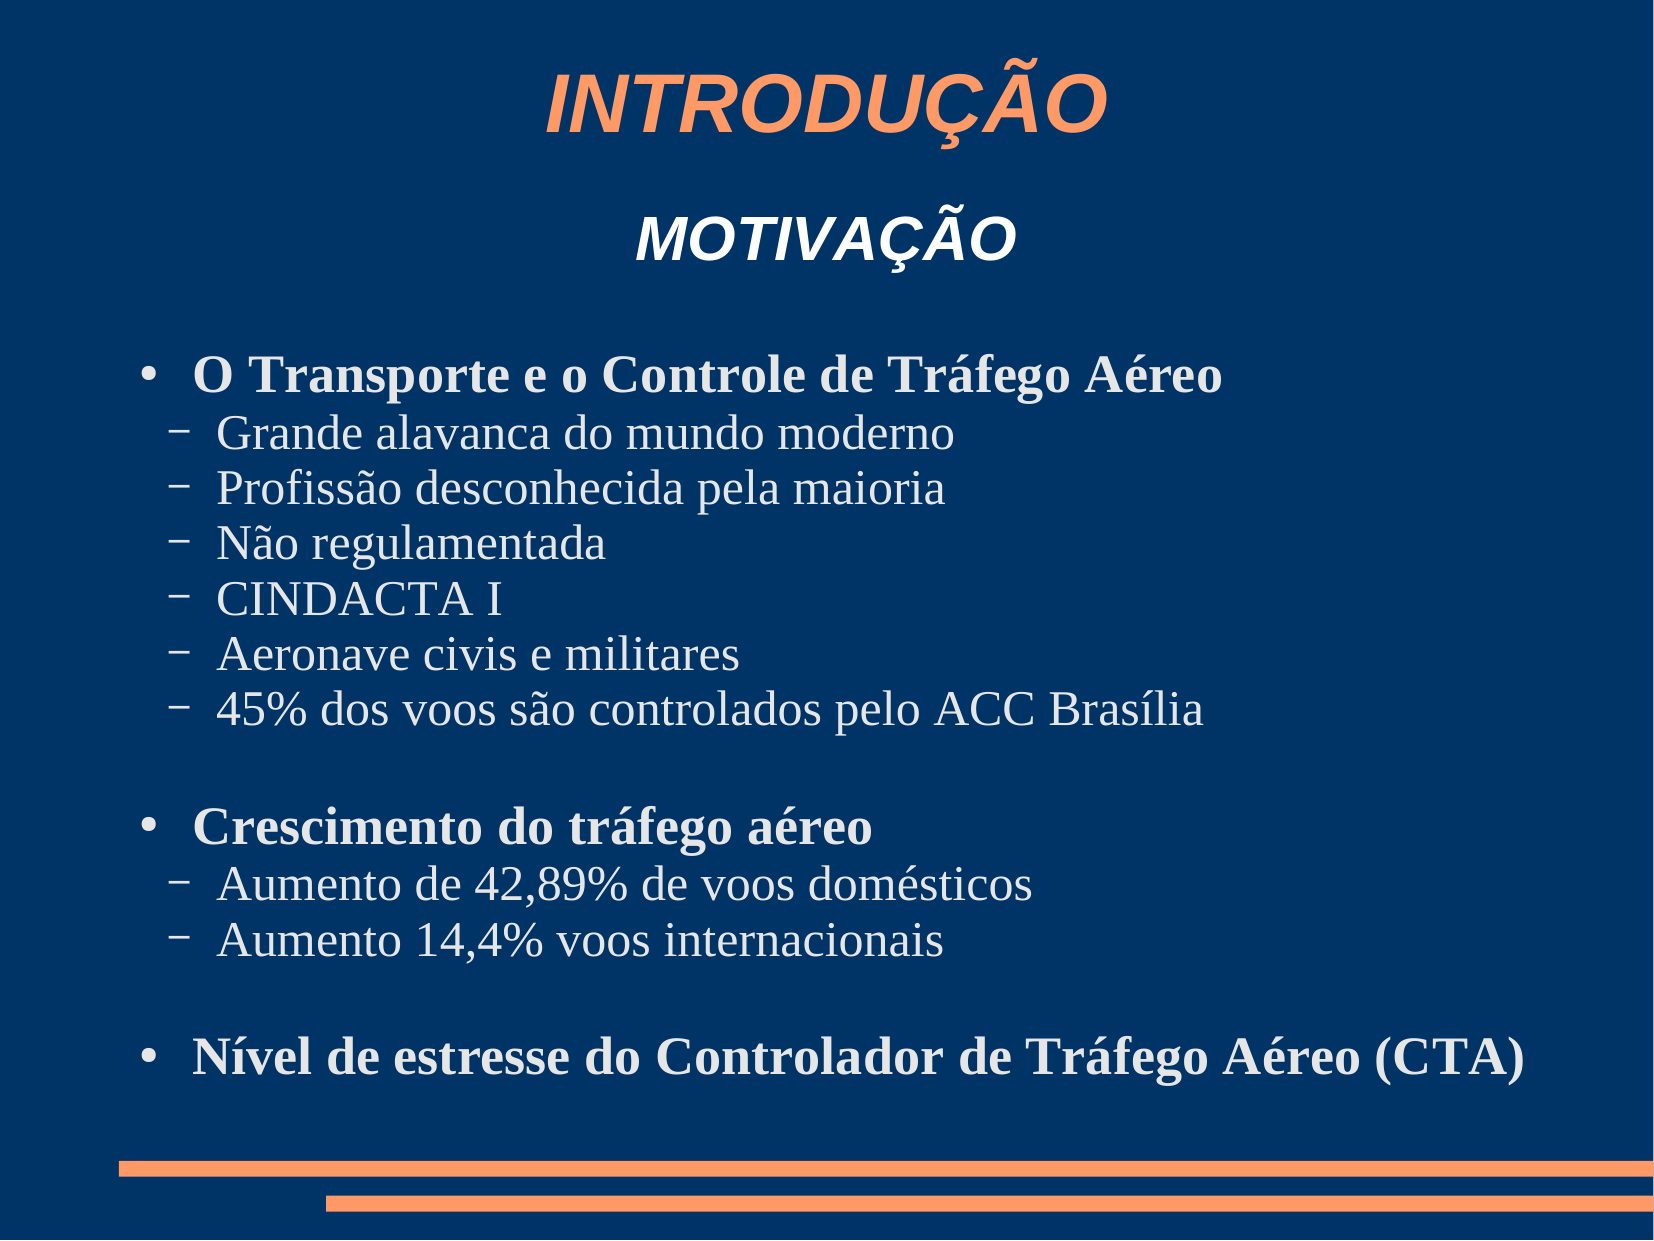

# INTRODUÇÃO
MOTIVAÇÃO
O Transporte e o Controle de Tráfego Aéreo
Grande alavanca do mundo moderno
Profissão desconhecida pela maioria
Não regulamentada
CINDACTA I
Aeronave civis e militares
45% dos voos são controlados pelo ACC Brasília
Crescimento do tráfego aéreo
Aumento de 42,89% de voos domésticos
Aumento 14,4% voos internacionais
Nível de estresse do Controlador de Tráfego Aéreo (CTA)